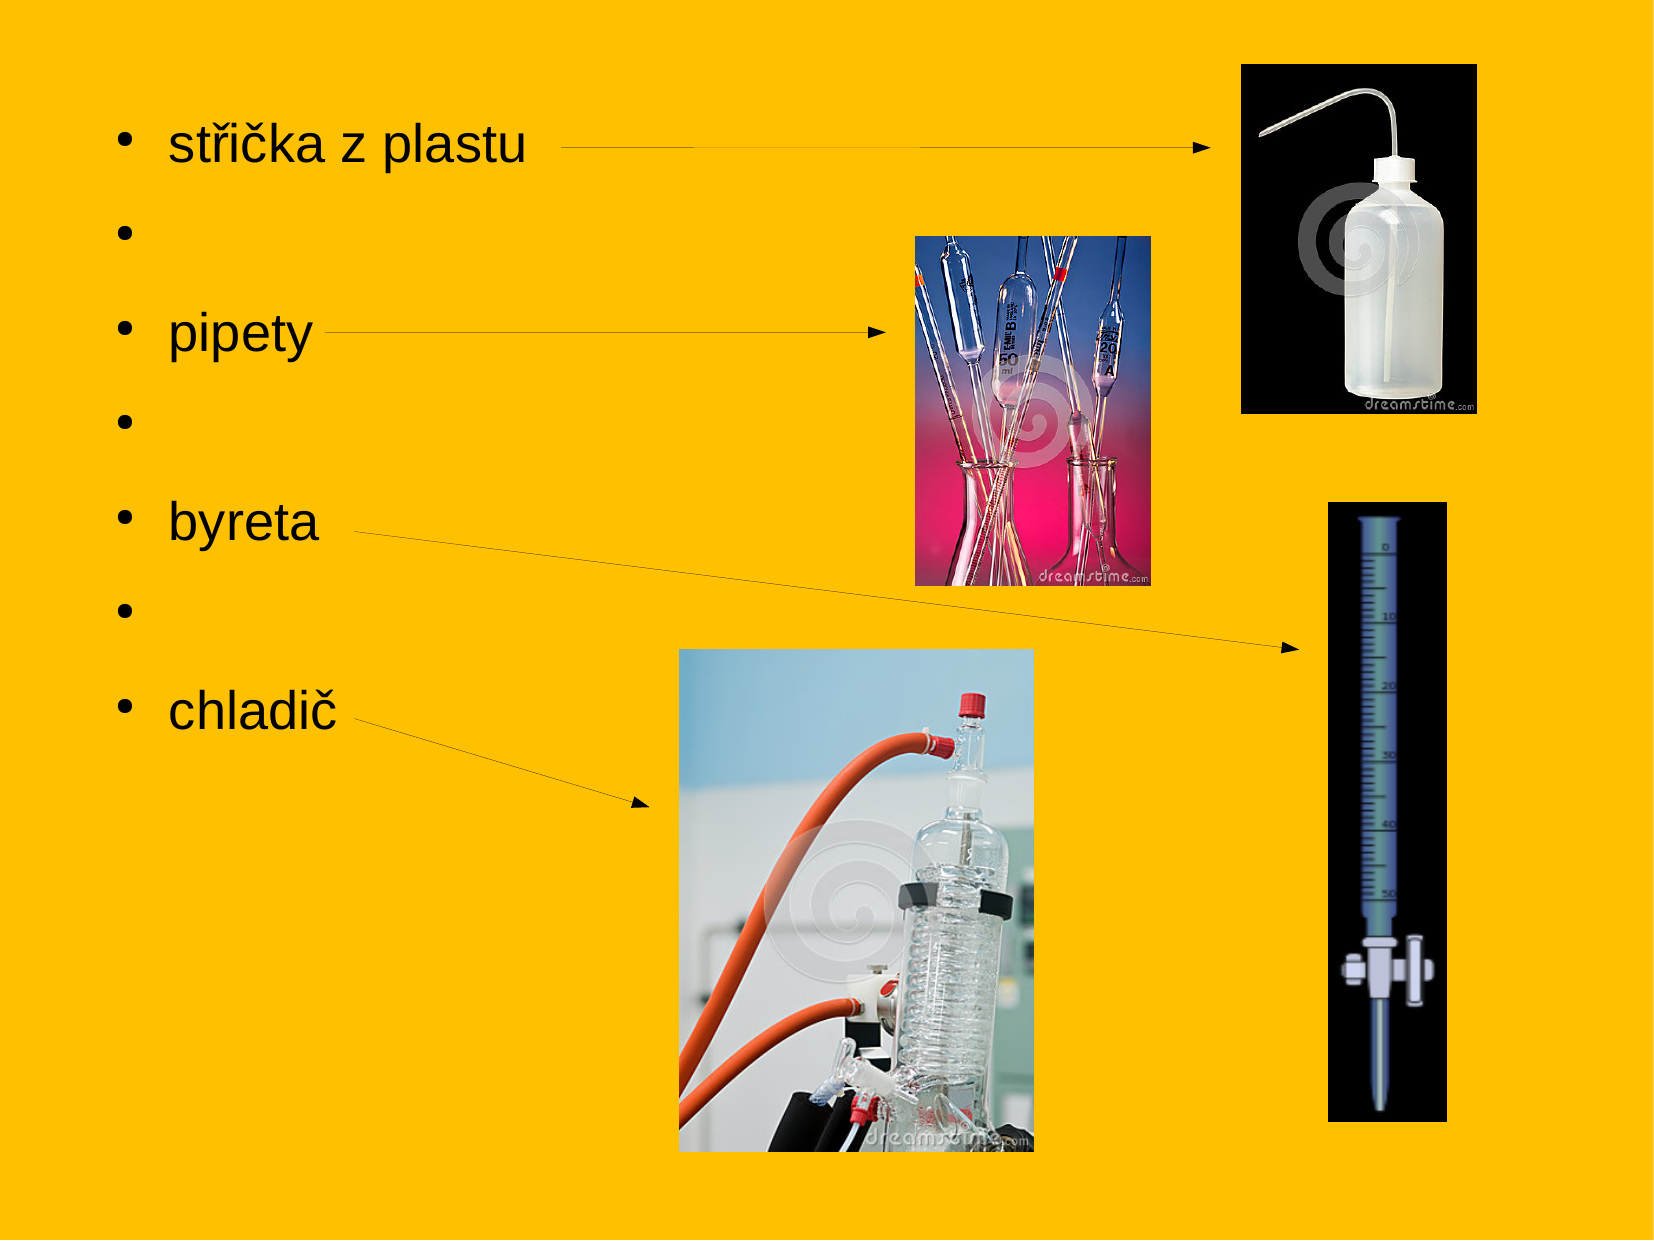

# střička z plastu
pipety
byreta
chladič